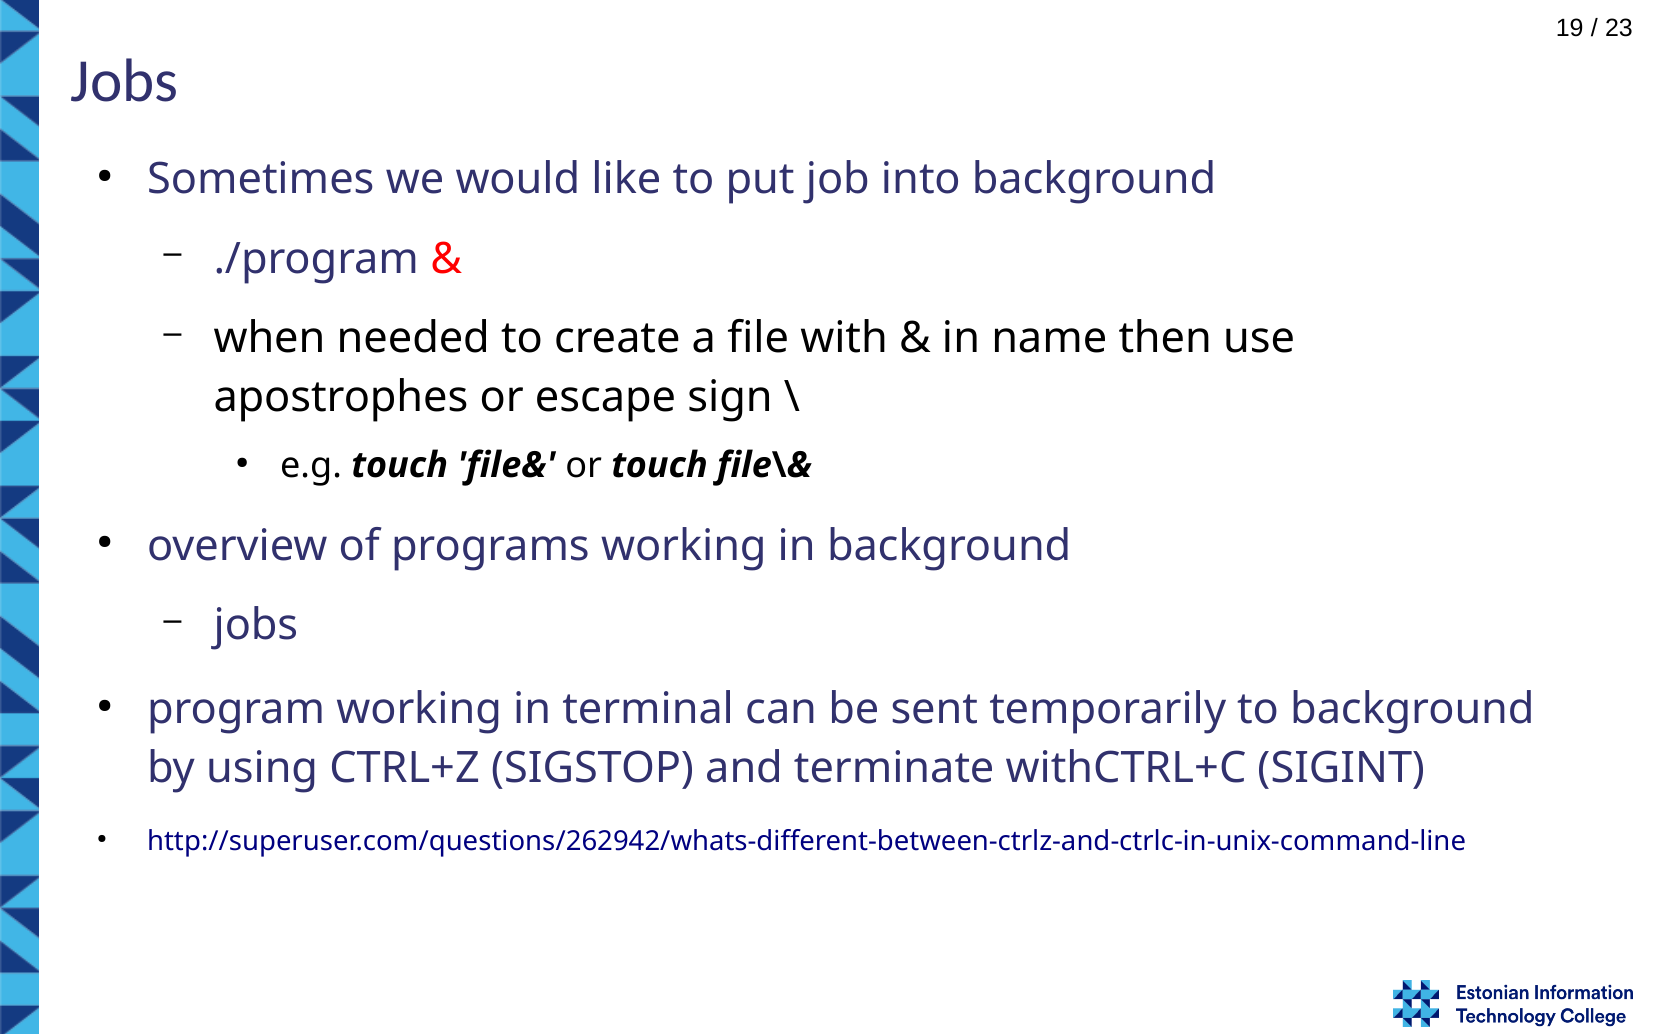

# Jobs
Sometimes we would like to put job into background
./program &
when needed to create a file with & in name then use apostrophes or escape sign \
e.g. touch 'file&' or touch file\&
overview of programs working in background
jobs
program working in terminal can be sent temporarily to background by using CTRL+Z (SIGSTOP) and terminate withCTRL+C (SIGINT)
http://superuser.com/questions/262942/whats-different-between-ctrlz-and-ctrlc-in-unix-command-line